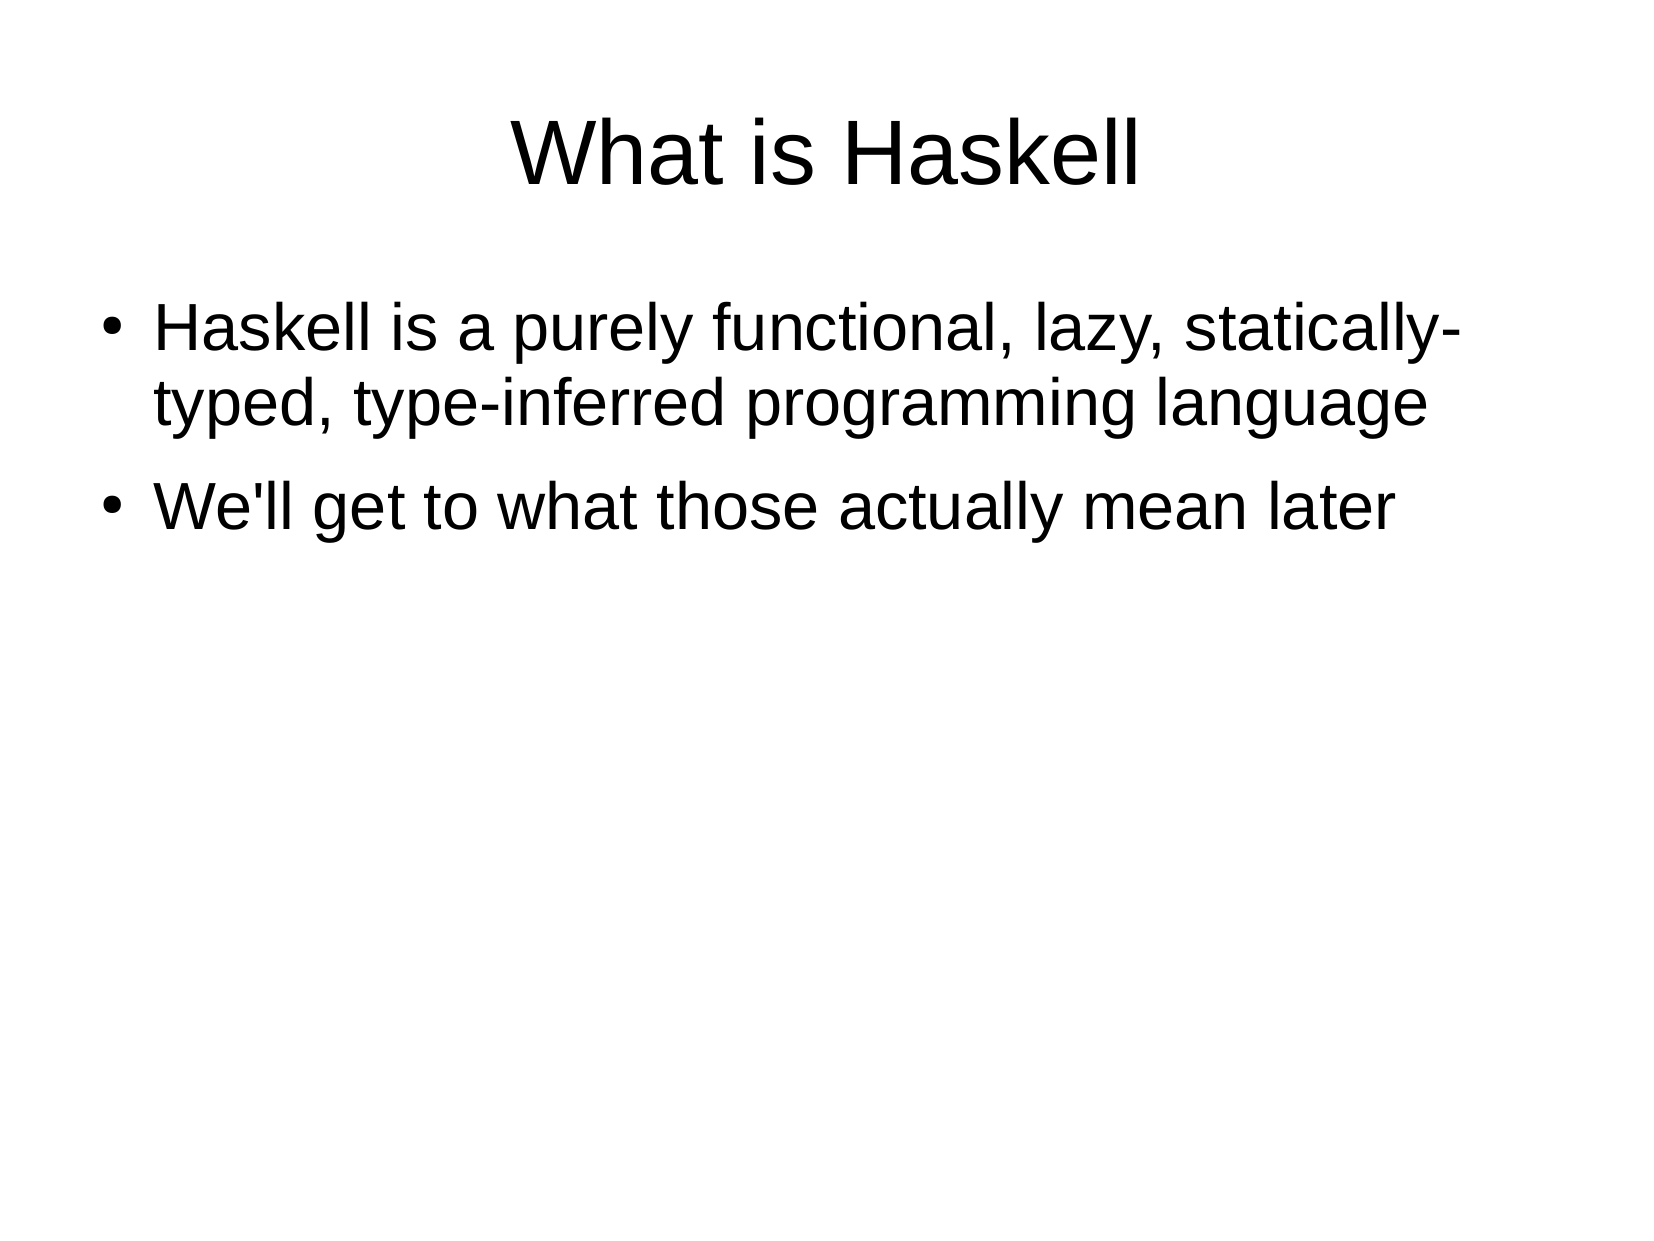

# What is Haskell
Haskell is a purely functional, lazy, statically-typed, type-inferred programming language
We'll get to what those actually mean later